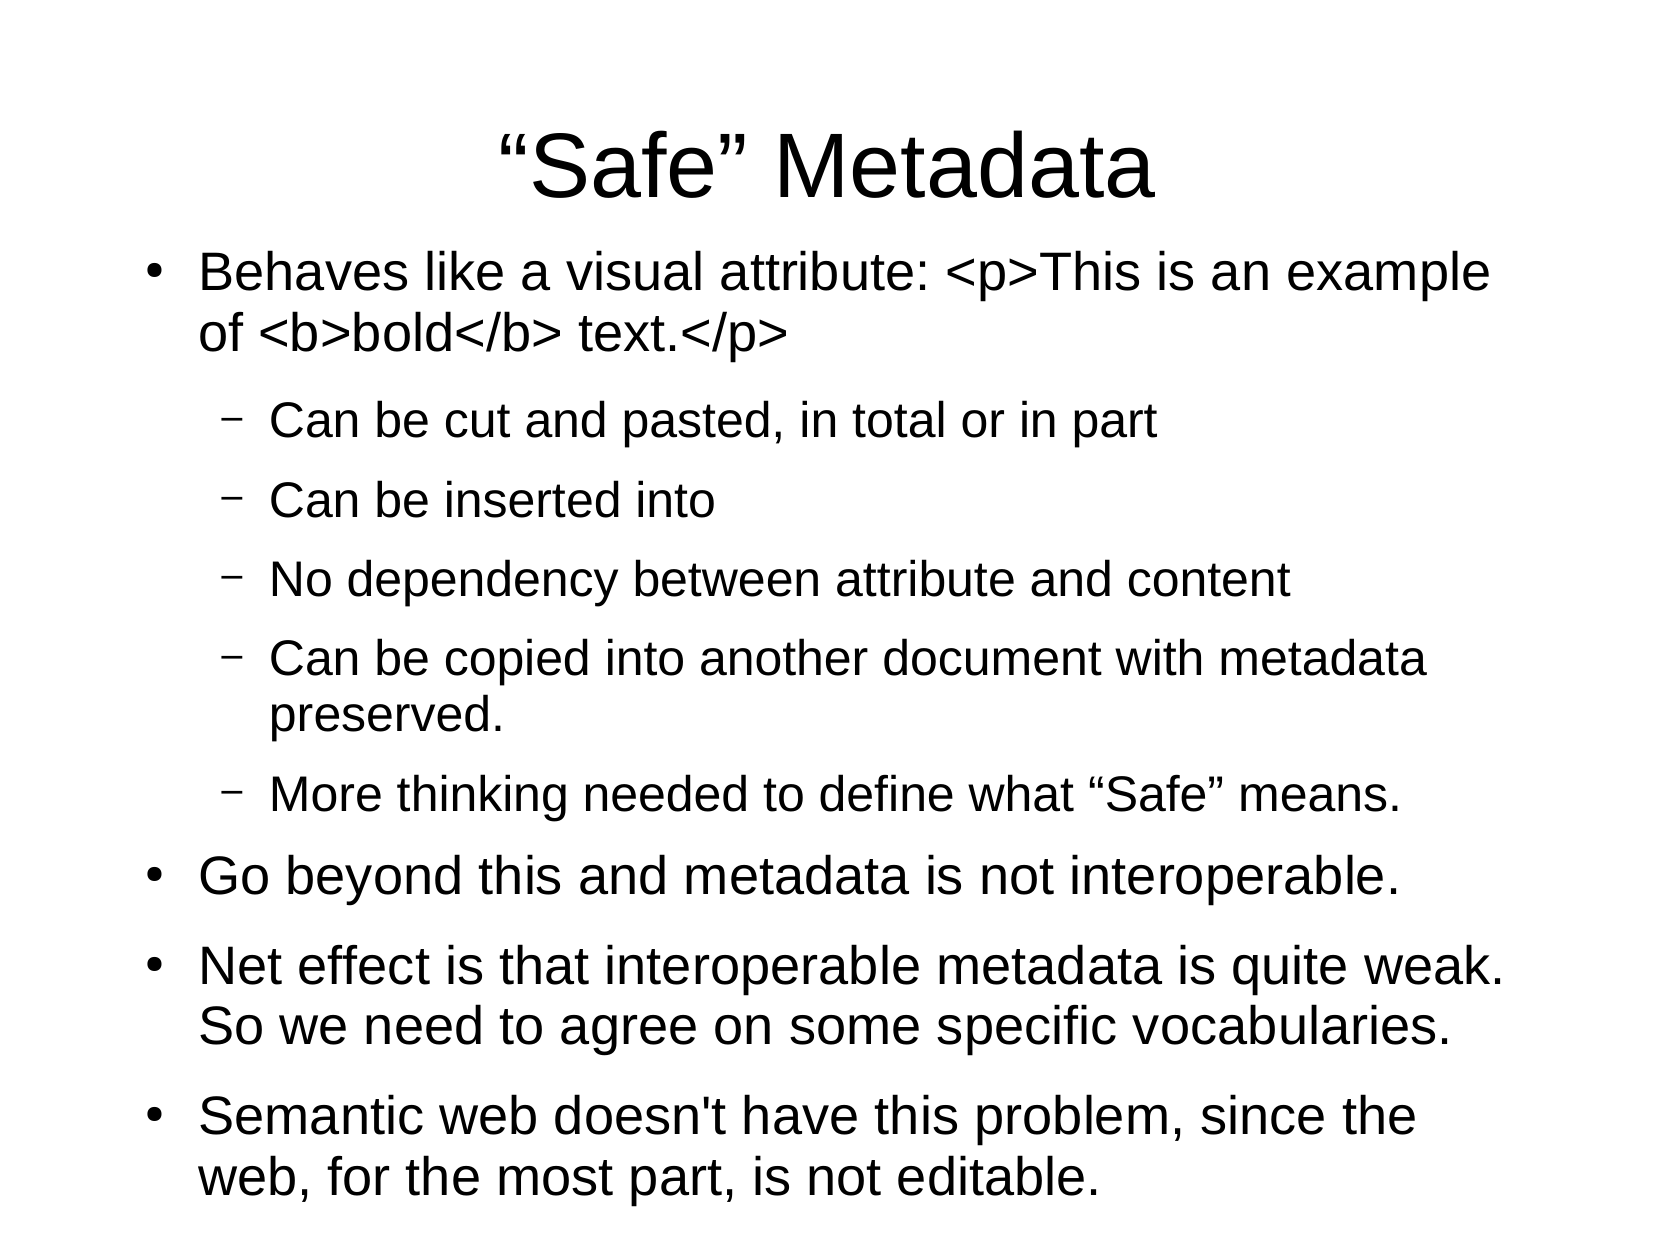

# “Safe” Metadata
Behaves like a visual attribute: <p>This is an example of <b>bold</b> text.</p>
Can be cut and pasted, in total or in part
Can be inserted into
No dependency between attribute and content
Can be copied into another document with metadata preserved.
More thinking needed to define what “Safe” means.
Go beyond this and metadata is not interoperable.
Net effect is that interoperable metadata is quite weak. So we need to agree on some specific vocabularies.
Semantic web doesn't have this problem, since the web, for the most part, is not editable.